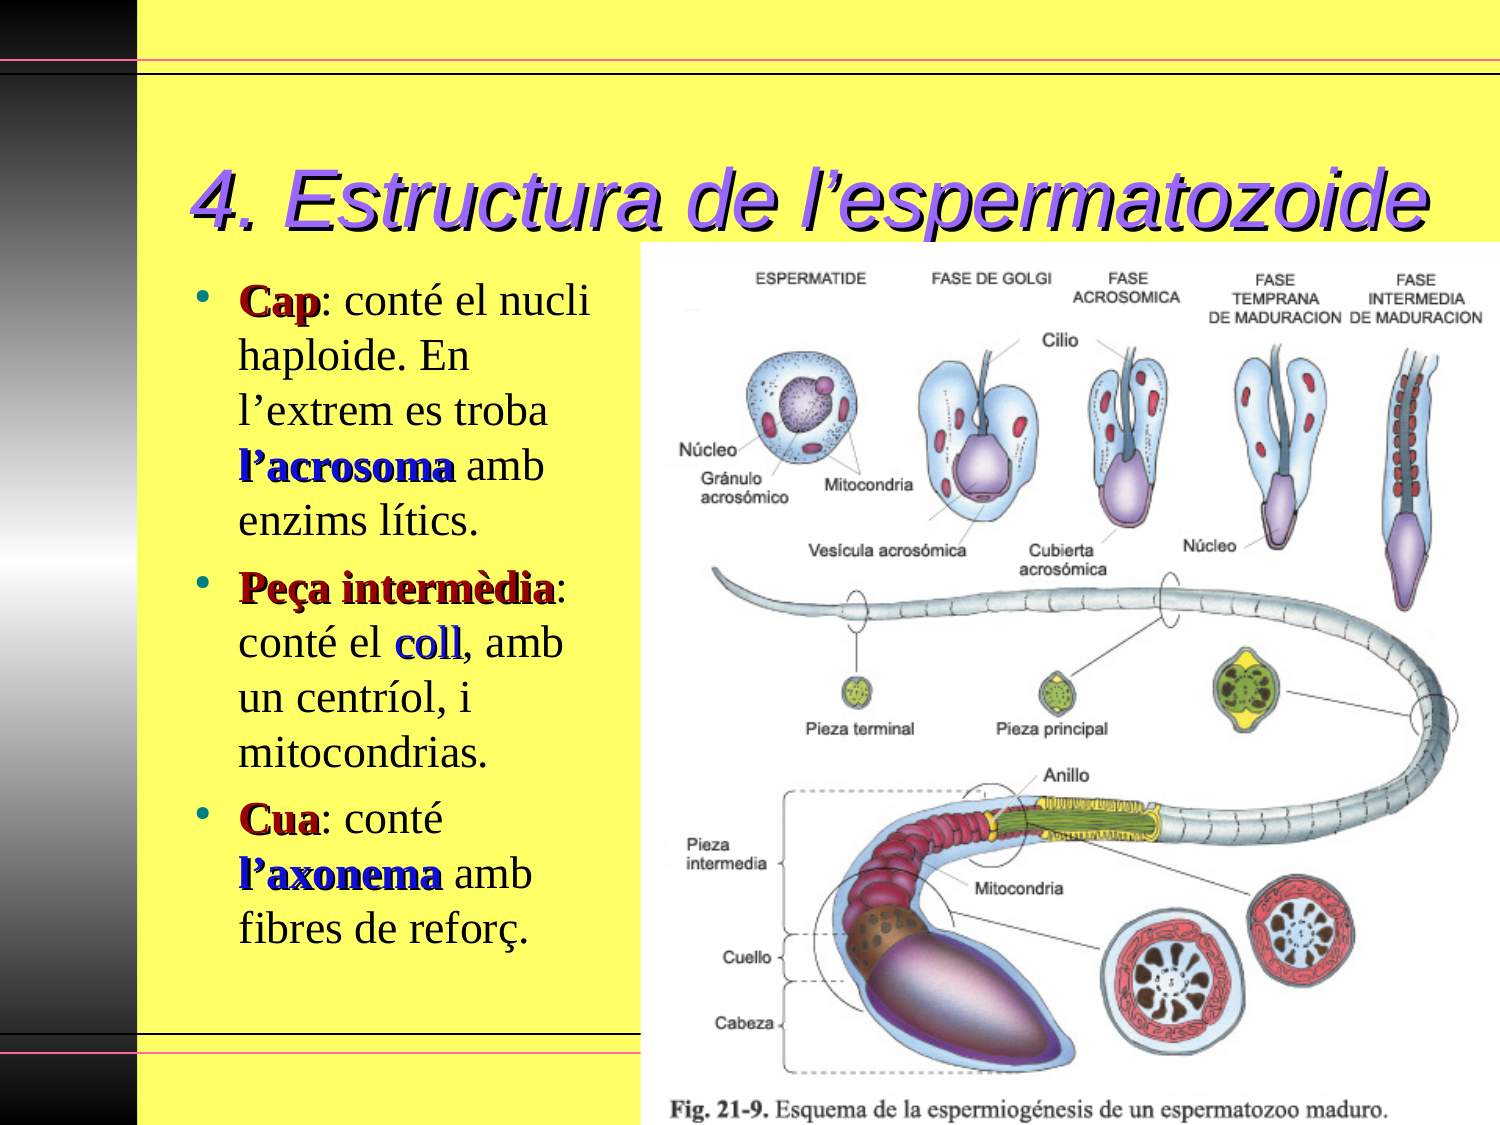

# 4. Estructura de l’espermatozoide
Cap: conté el nucli haploide. En l’extrem es troba l’acrosoma amb enzims lítics.
Peça intermèdia: conté el coll, amb un centríol, i mitocondrias.
Cua: conté l’axonema amb fibres de reforç.